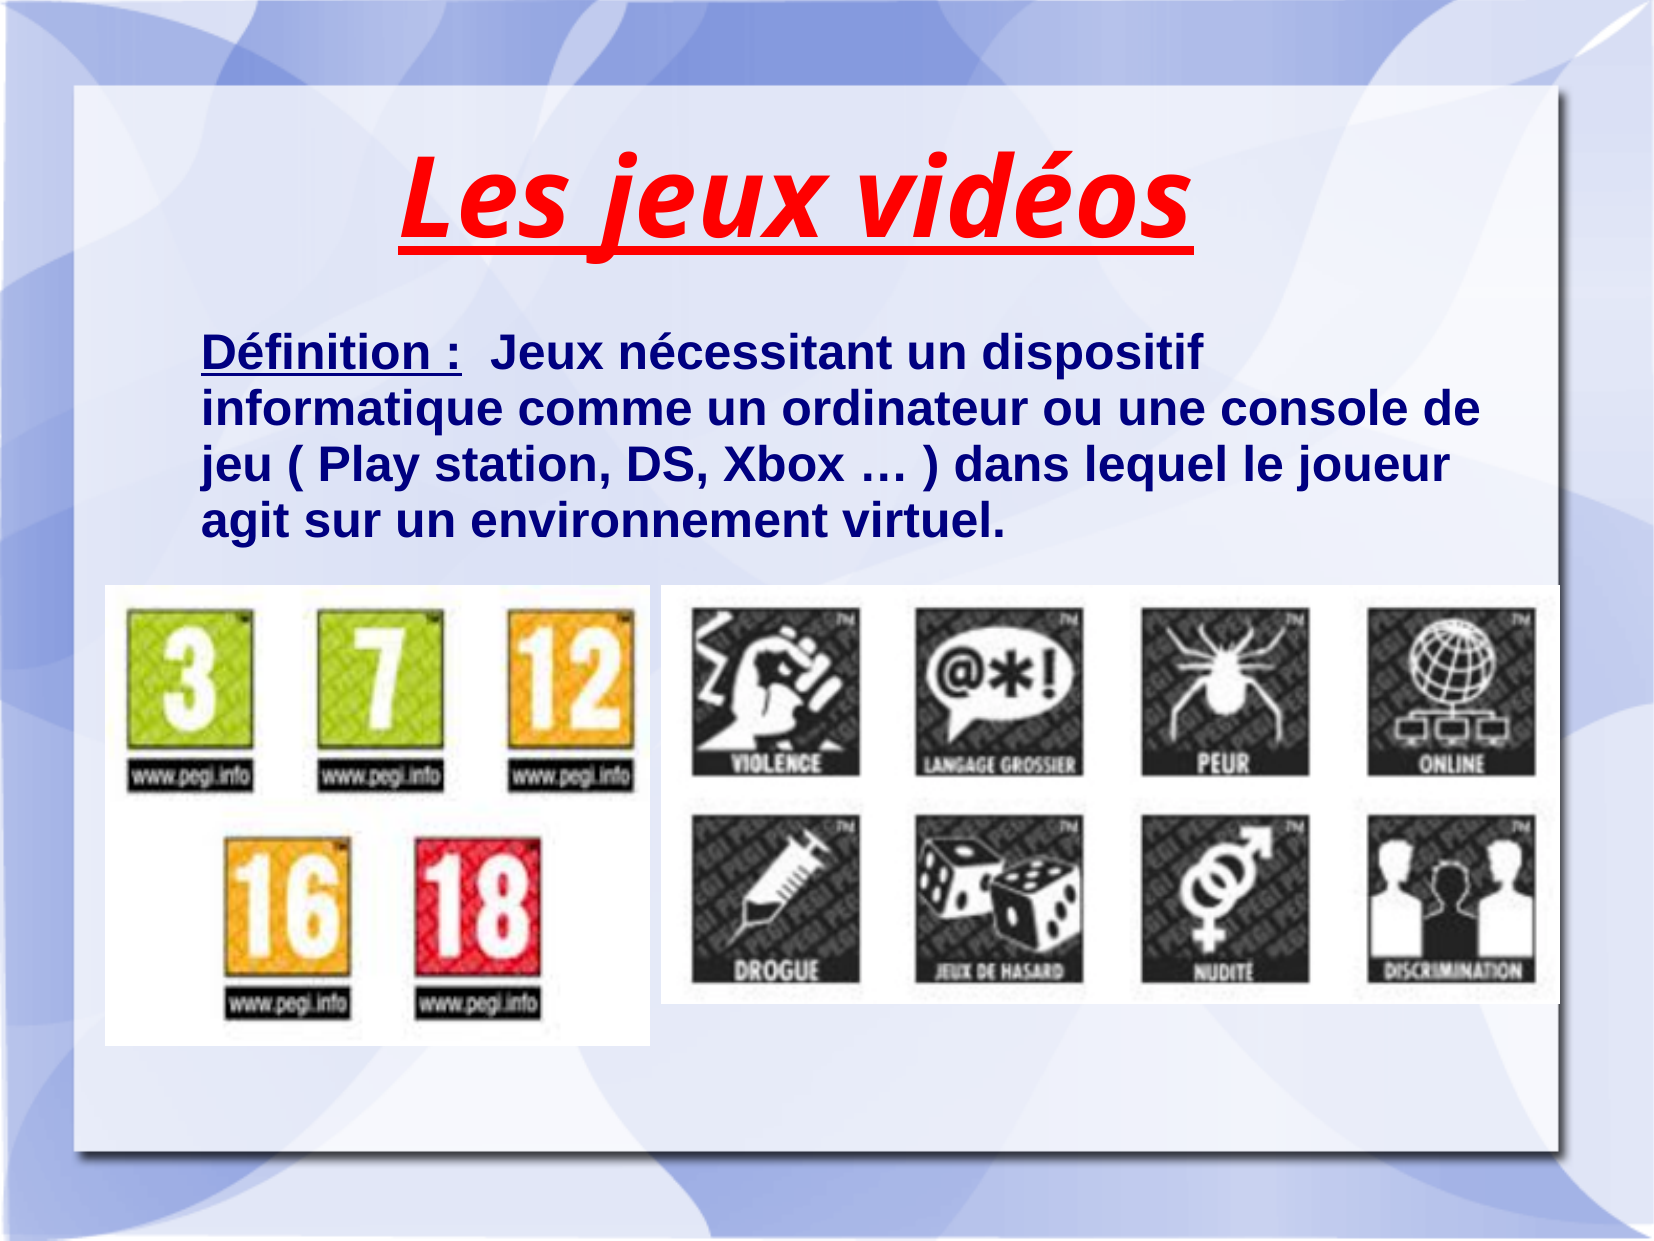

# Les jeux vidéos
Définition : Jeux nécessitant un dispositif informatique comme un ordinateur ou une console de jeu ( Play station, DS, Xbox … ) dans lequel le joueur agit sur un environnement virtuel.